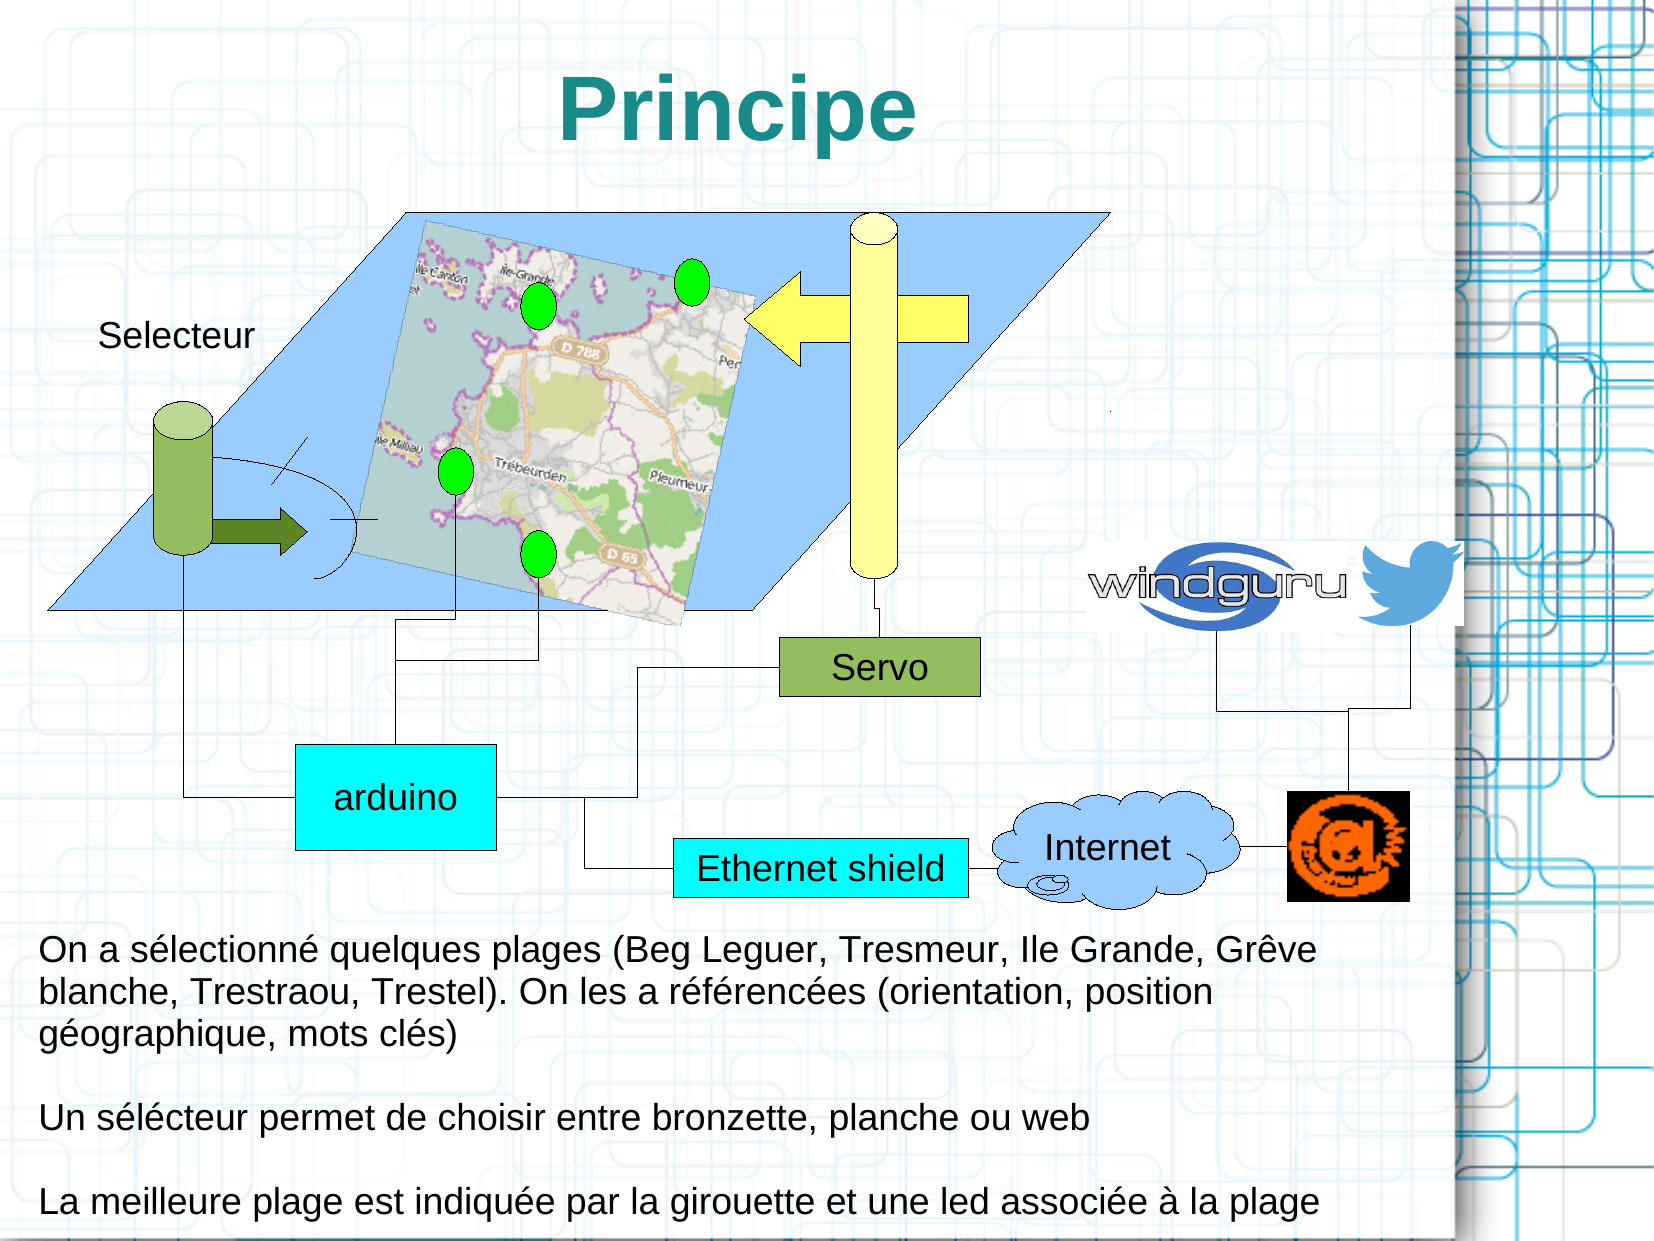

# Principe
Selecteur
Servo
arduino
Internet
Ethernet shield
On a sélectionné quelques plages (Beg Leguer, Tresmeur, Ile Grande, Grêve blanche, Trestraou, Trestel). On les a référencées (orientation, position géographique, mots clés)
Un sélécteur permet de choisir entre bronzette, planche ou web
La meilleure plage est indiquée par la girouette et une led associée à la plage